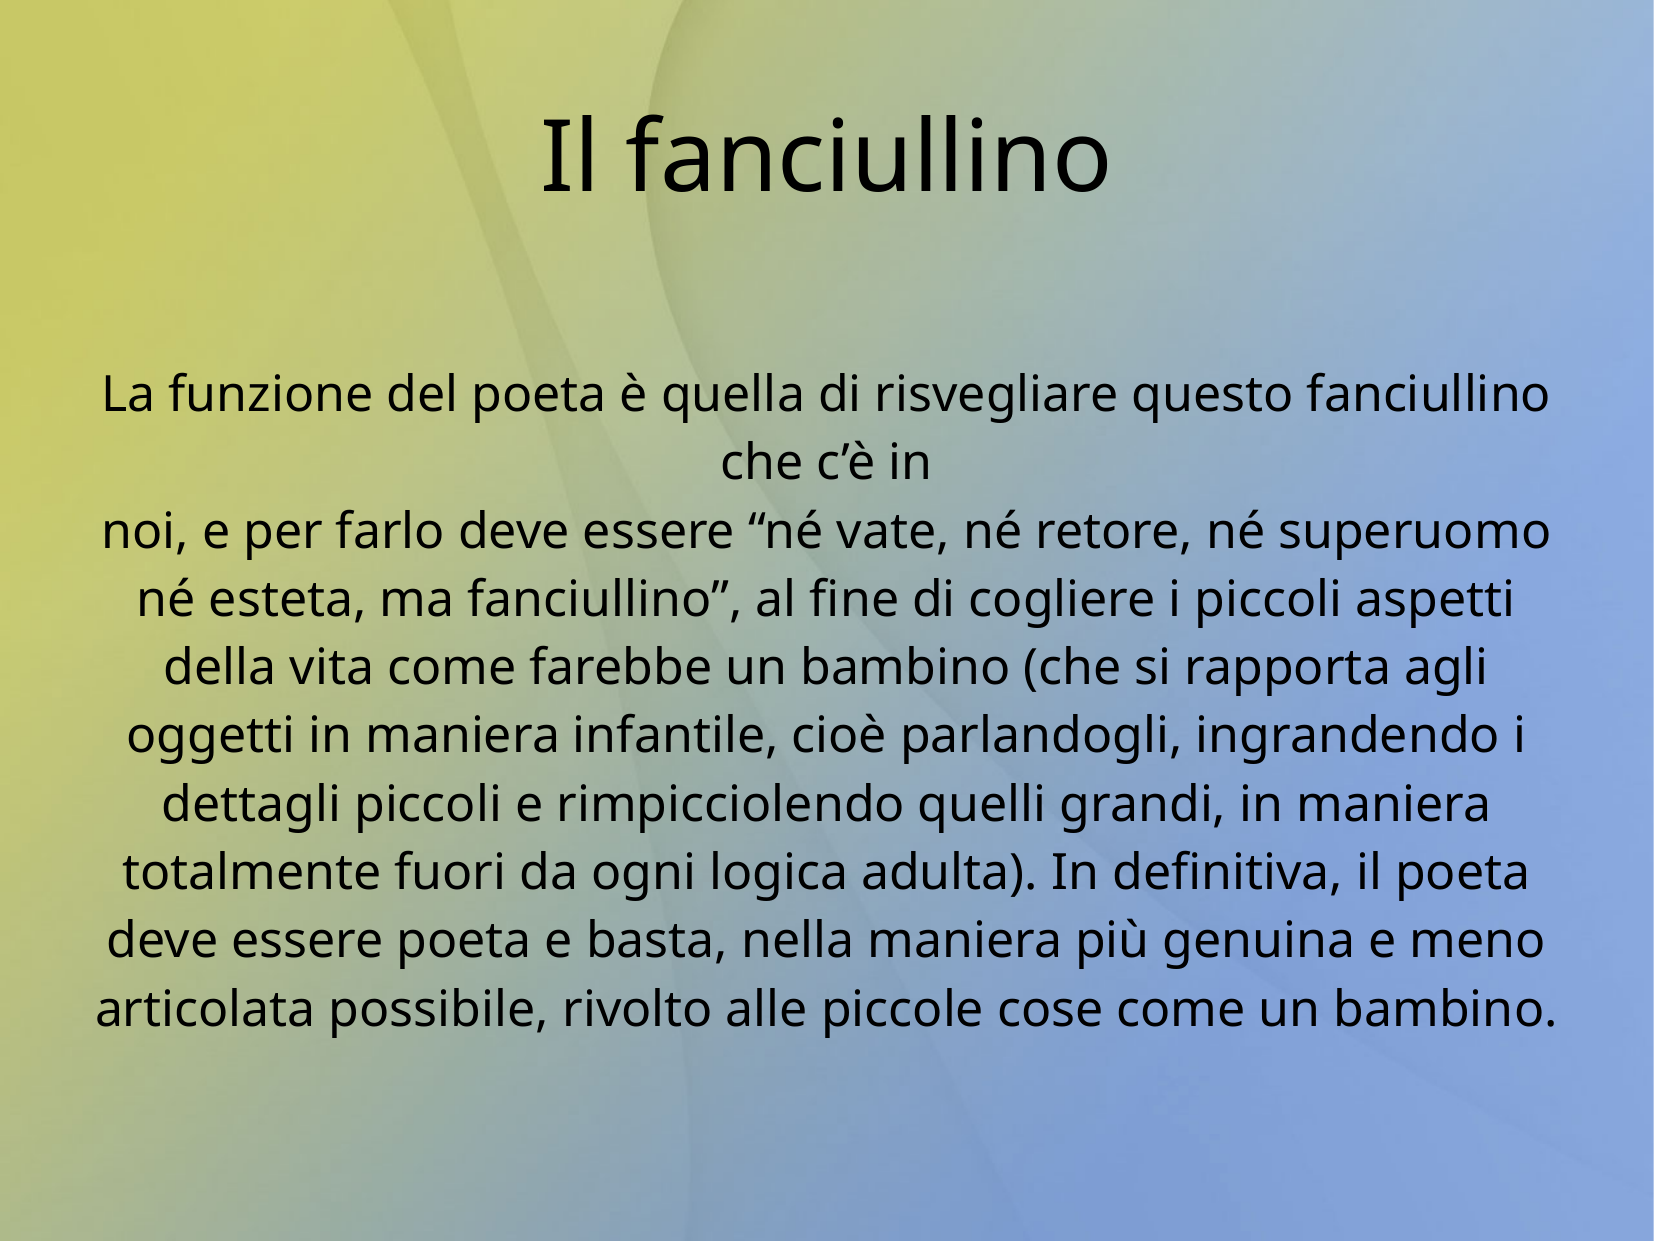

# Il fanciullino
La funzione del poeta è quella di risvegliare questo fanciullino che c’è in
noi, e per farlo deve essere “né vate, né retore, né superuomo né esteta, ma fanciullino”, al fine di cogliere i piccoli aspetti della vita come farebbe un bambino (che si rapporta agli oggetti in maniera infantile, cioè parlandogli, ingrandendo i dettagli piccoli e rimpicciolendo quelli grandi, in maniera totalmente fuori da ogni logica adulta). In definitiva, il poeta deve essere poeta e basta, nella maniera più genuina e meno articolata possibile, rivolto alle piccole cose come un bambino.